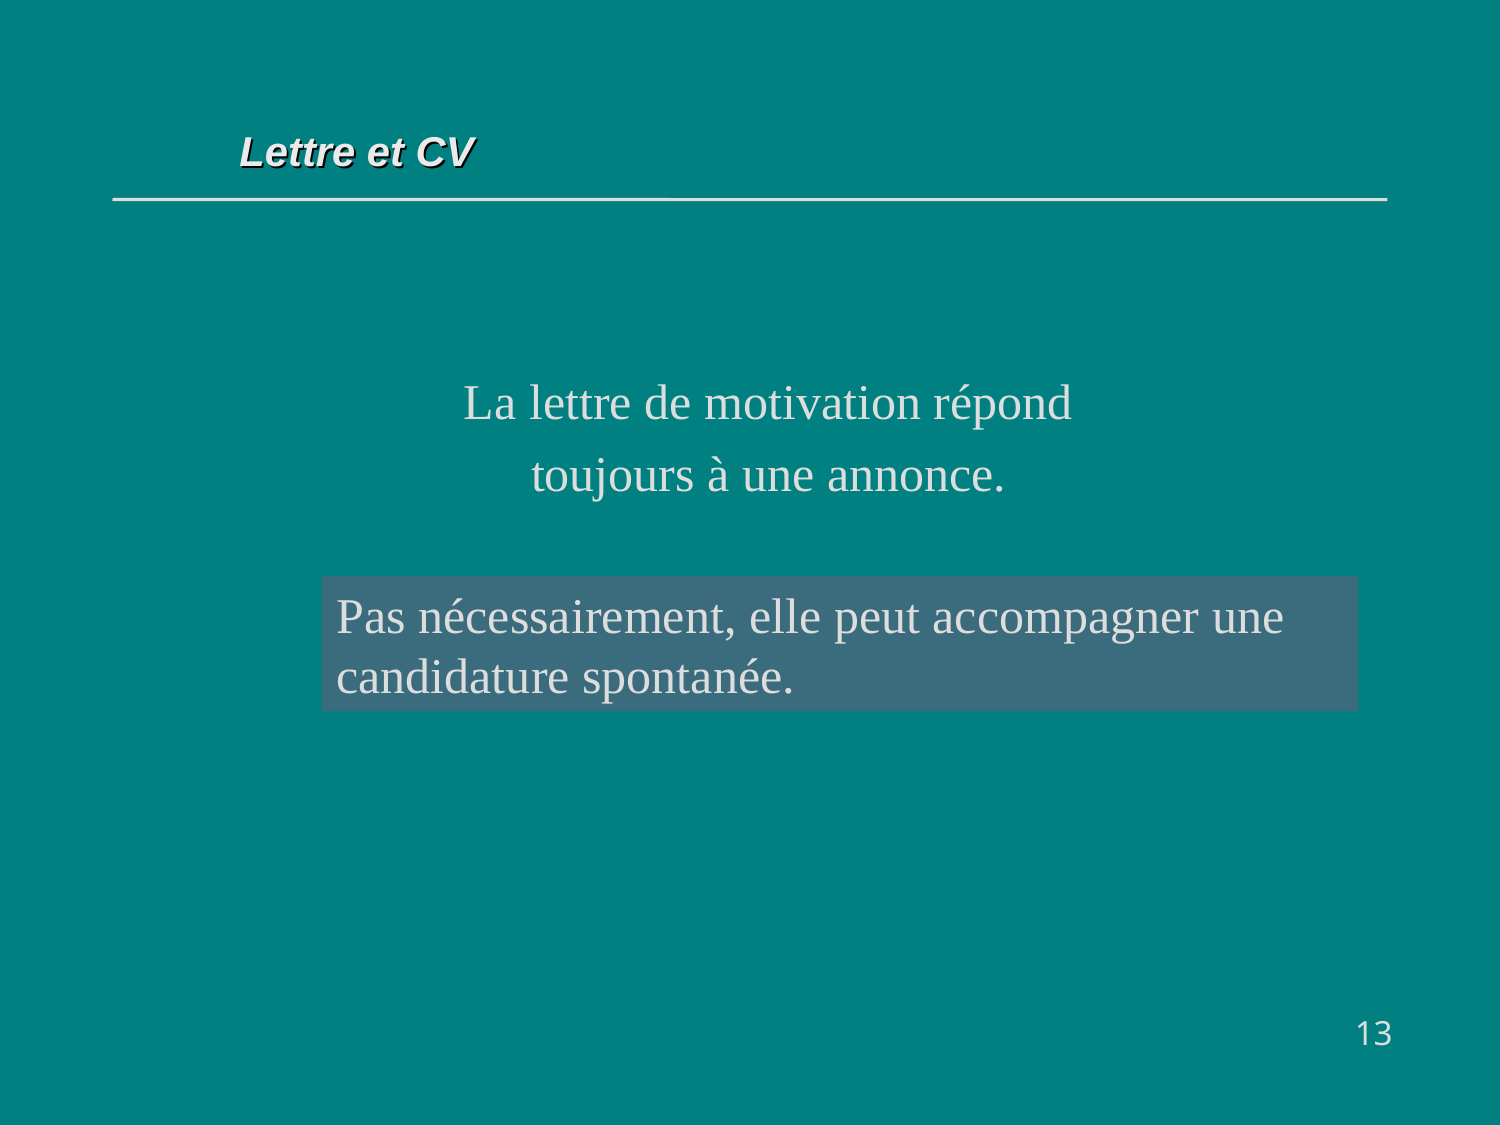

Lettre et CV
La lettre de motivation répond
toujours à une annonce.
V/F
Pas nécessairement, elle peut accompagner une candidature spontanée.
13